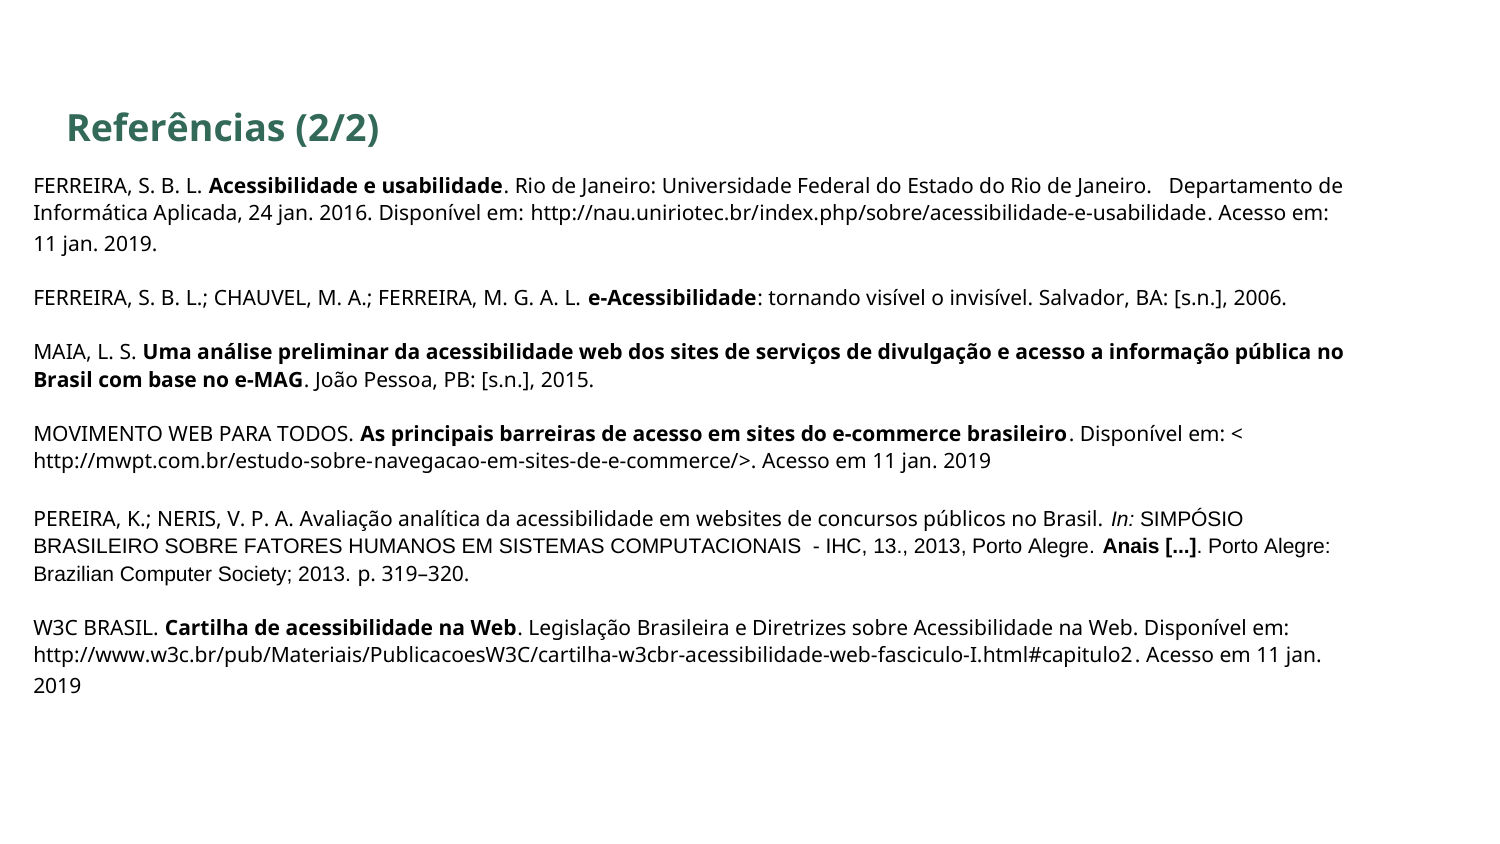

# Referências (2/2)
FERREIRA, S. B. L. Acessibilidade e usabilidade. Rio de Janeiro: Universidade Federal do Estado do Rio de Janeiro. Departamento de Informática Aplicada, 24 jan. 2016. Disponível em: http://nau.uniriotec.br/index.php/sobre/acessibilidade-e-usabilidade. Acesso em: 11 jan. 2019.
FERREIRA, S. B. L.; CHAUVEL, M. A.; FERREIRA, M. G. A. L. e-Acessibilidade: tornando visível o invisível. Salvador, BA: [s.n.], 2006.
MAIA, L. S. Uma análise preliminar da acessibilidade web dos sites de serviços de divulgação e acesso a informação pública no Brasil com base no e-MAG. João Pessoa, PB: [s.n.], 2015.
MOVIMENTO WEB PARA TODOS. As principais barreiras de acesso em sites do e-commerce brasileiro. Disponível em: <http://mwpt.com.br/estudo-sobre-navegacao-em-sites-de-e-commerce/>. Acesso em 11 jan. 2019
PEREIRA, K.; NERIS, V. P. A. Avaliação analítica da acessibilidade em websites de concursos públicos no Brasil. In: SIMPÓSIO BRASILEIRO SOBRE FATORES HUMANOS EM SISTEMAS COMPUTACIONAIS - IHC, 13., 2013, Porto Alegre. Anais [...]. Porto Alegre: Brazilian Computer Society; 2013. p. 319–320.
W3C BRASIL. Cartilha de acessibilidade na Web. Legislação Brasileira e Diretrizes sobre Acessibilidade na Web. Disponível em: http://www.w3c.br/pub/Materiais/PublicacoesW3C/cartilha-w3cbr-acessibilidade-web-fasciculo-I.html#capitulo2. Acesso em 11 jan. 2019